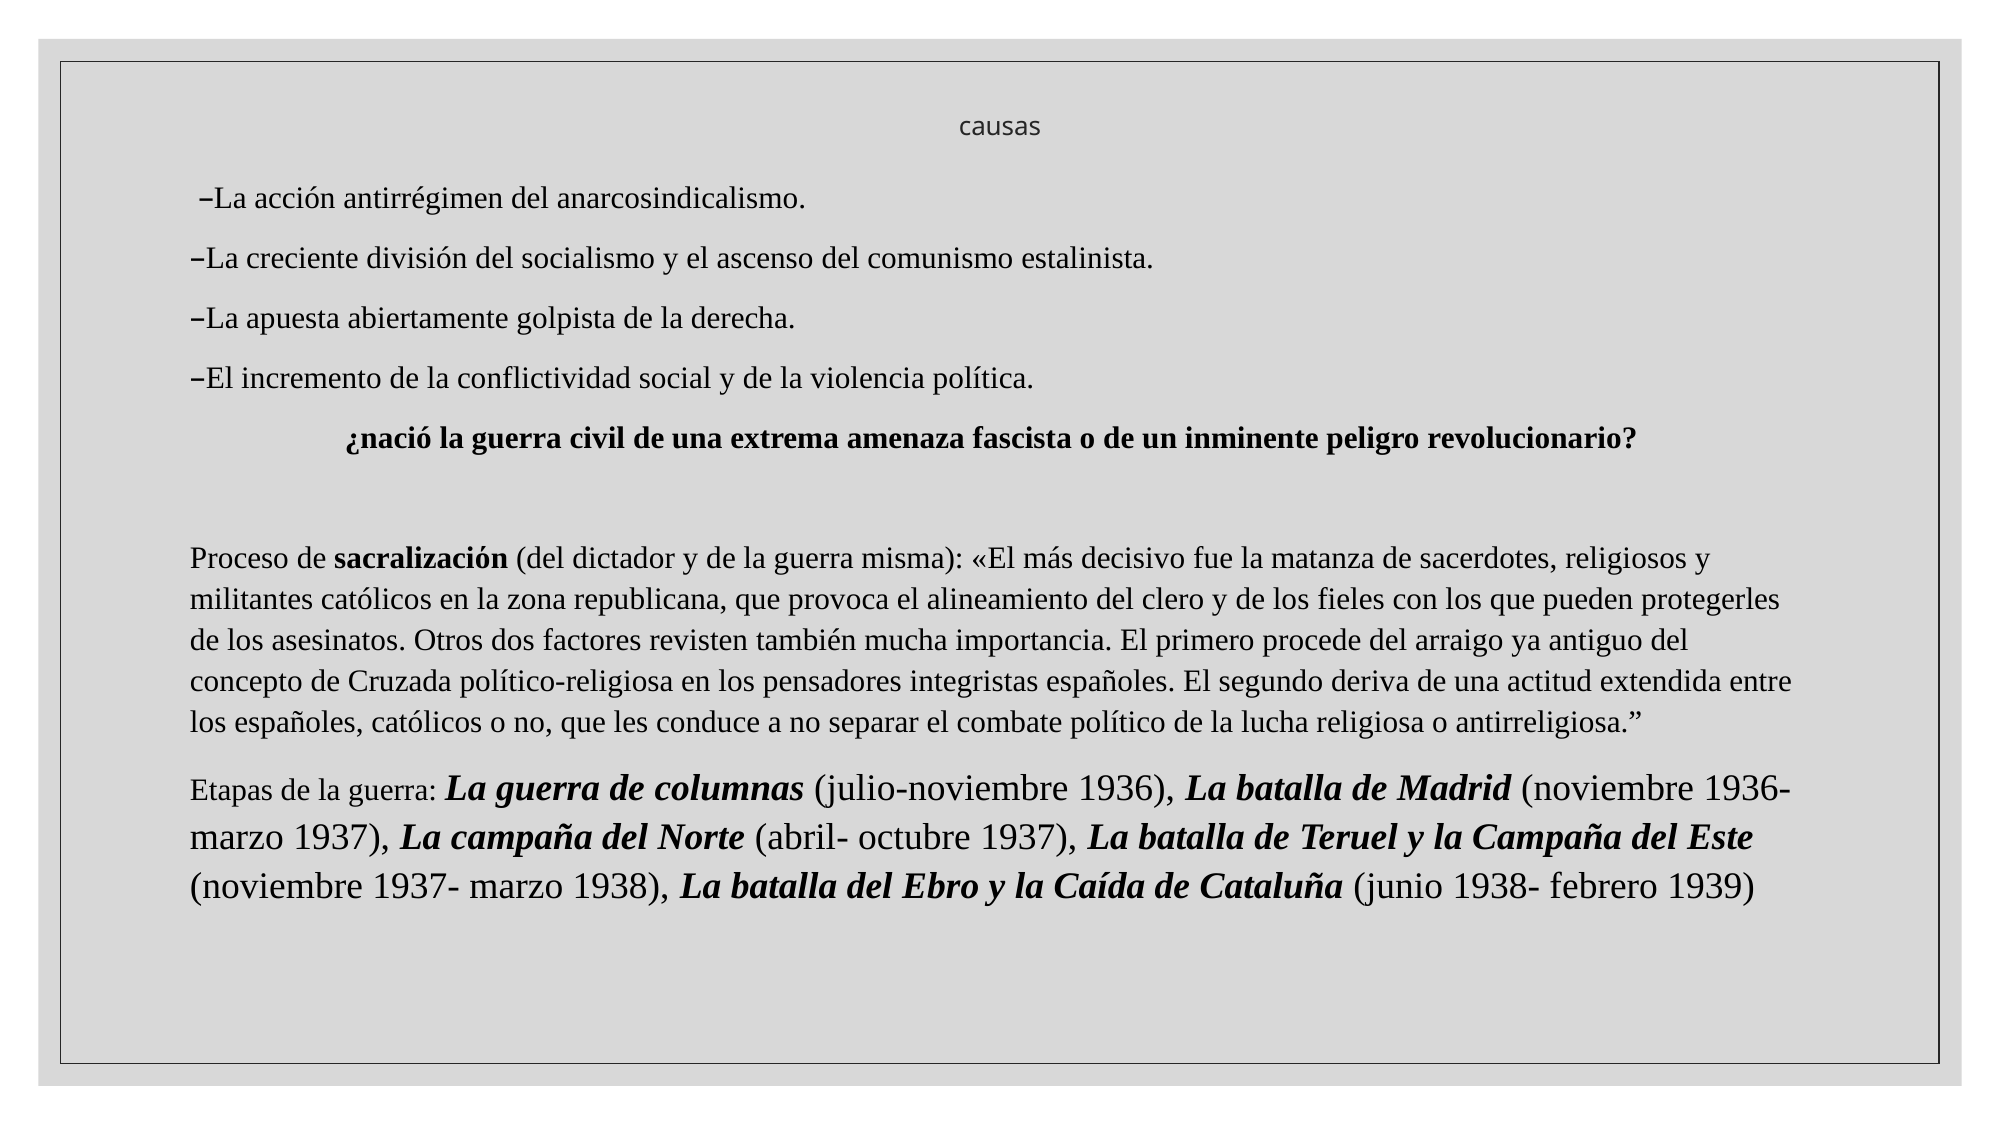

# causas
 –La acción antirrégimen del anarcosindicalismo.
–La creciente división del socialismo y el ascenso del comunismo estalinista.
–La apuesta abiertamente golpista de la derecha.
–El incremento de la conflictividad social y de la violencia política.
¿nació la guerra civil de una extrema amenaza fascista o de un inminente peligro revolucionario?
Proceso de sacralizaciόn (del dictador y de la guerra misma): «El más decisivo fue la matanza de sacerdotes, religiosos y militantes católicos en la zona republicana, que provoca el alineamiento del clero y de los fieles con los que pueden protegerles de los asesinatos. Otros dos factores revisten también mucha importancia. El primero procede del arraigo ya antiguo del concepto de Cruzada político-religiosa en los pensadores integristas españoles. El segundo deriva de una actitud extendida entre los españoles, católicos o no, que les conduce a no separar el combate político de la lucha religiosa o antirreligiosa.”
Etapas de la guerra: La guerra de columnas (julio-noviembre 1936), La batalla de Madrid (noviembre 1936- marzo 1937), La campaña del Norte (abril- octubre 1937), La batalla de Teruel y la Campaña del Este (noviembre 1937- marzo 1938), La batalla del Ebro y la Caída de Cataluña (junio 1938- febrero 1939)